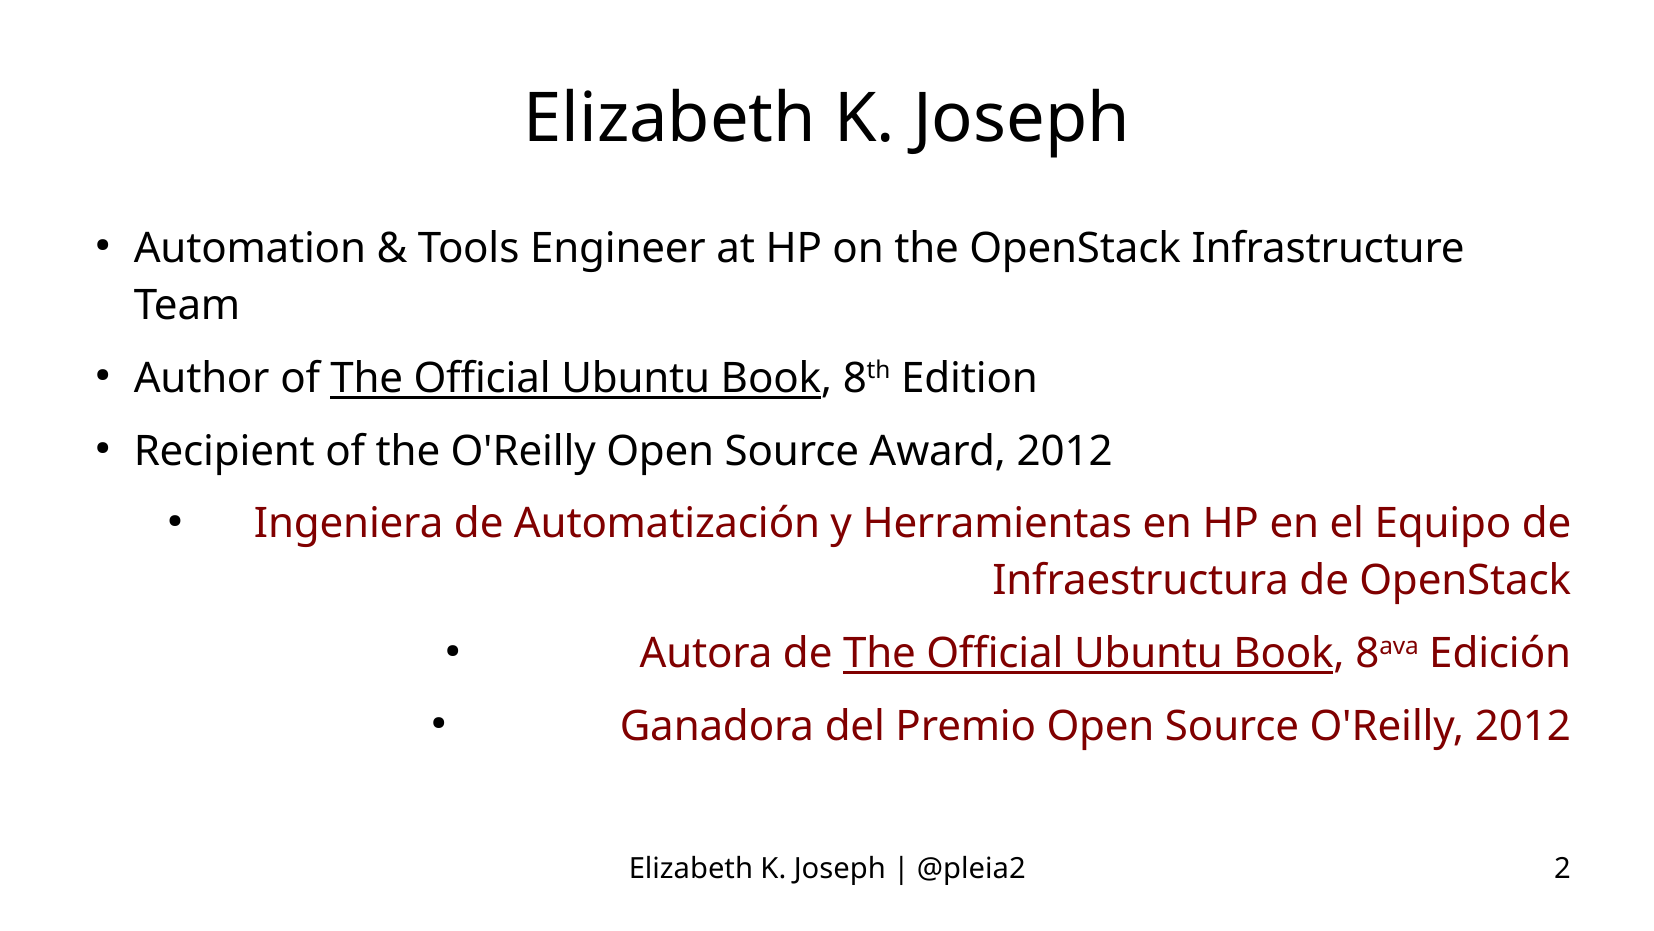

# Elizabeth K. Joseph
Automation & Tools Engineer at HP on the OpenStack Infrastructure Team
Author of The Official Ubuntu Book, 8th Edition
Recipient of the O'Reilly Open Source Award, 2012
Ingeniera de Automatización y Herramientas en HP en el Equipo de Infraestructura de OpenStack
Autora de The Official Ubuntu Book, 8ava Edición
Ganadora del Premio Open Source O'Reilly, 2012
Elizabeth K. Joseph | @pleia2
2